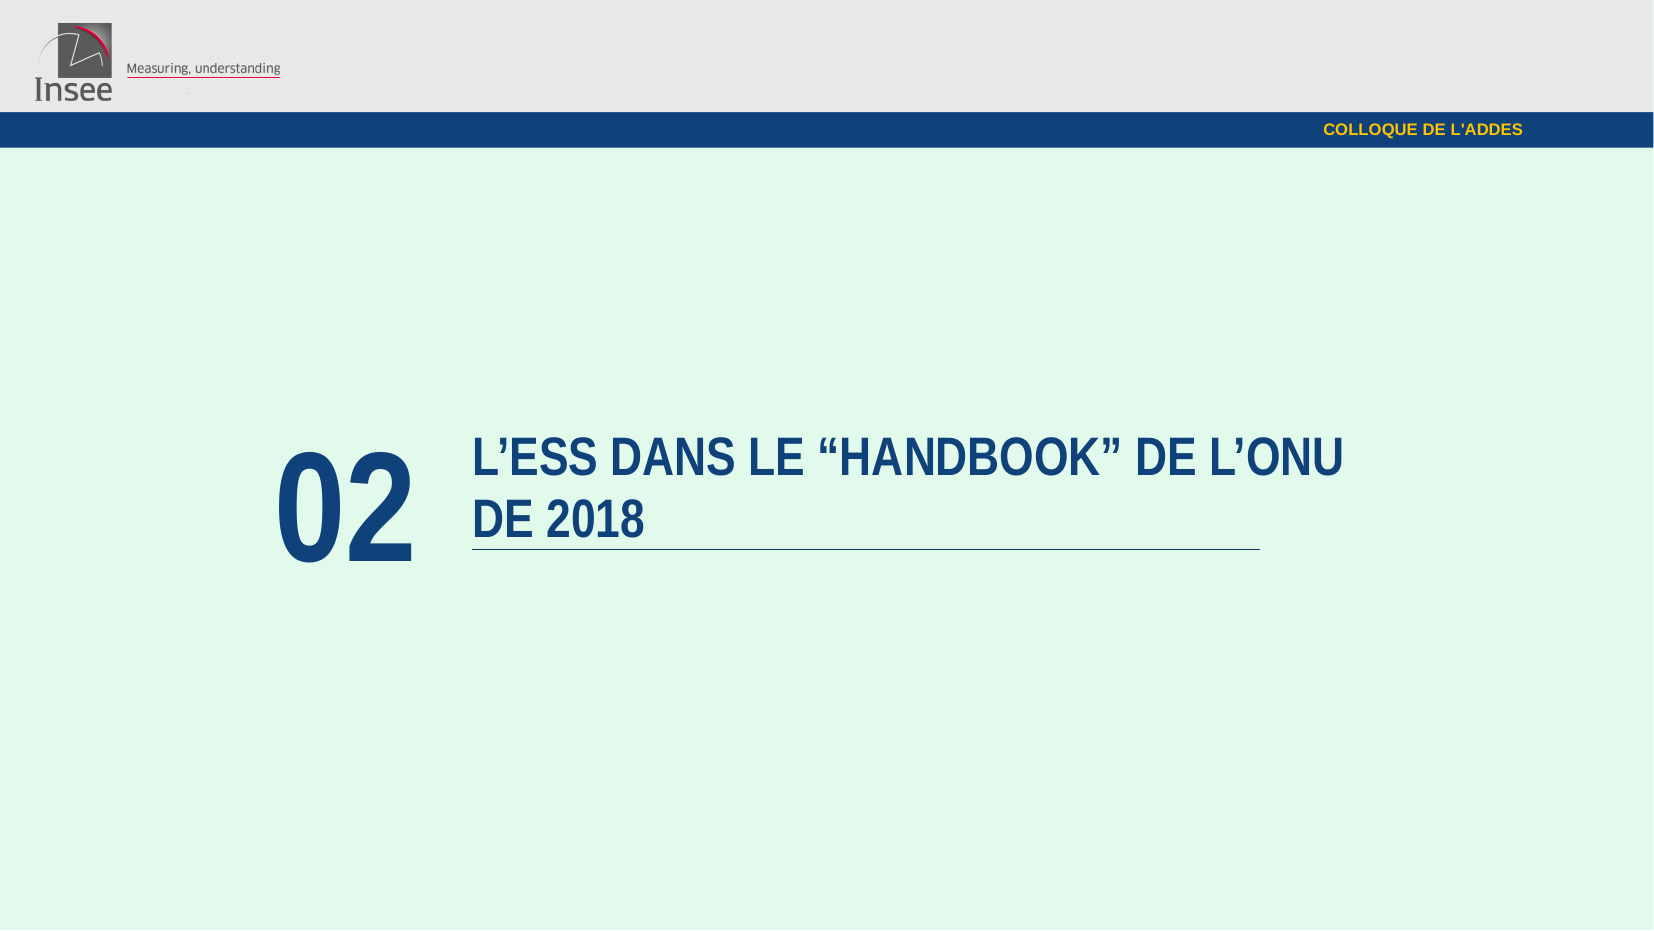

Colloque de l'ADDES
02
# L’ess dans le “handbook” de l’onu de 2018